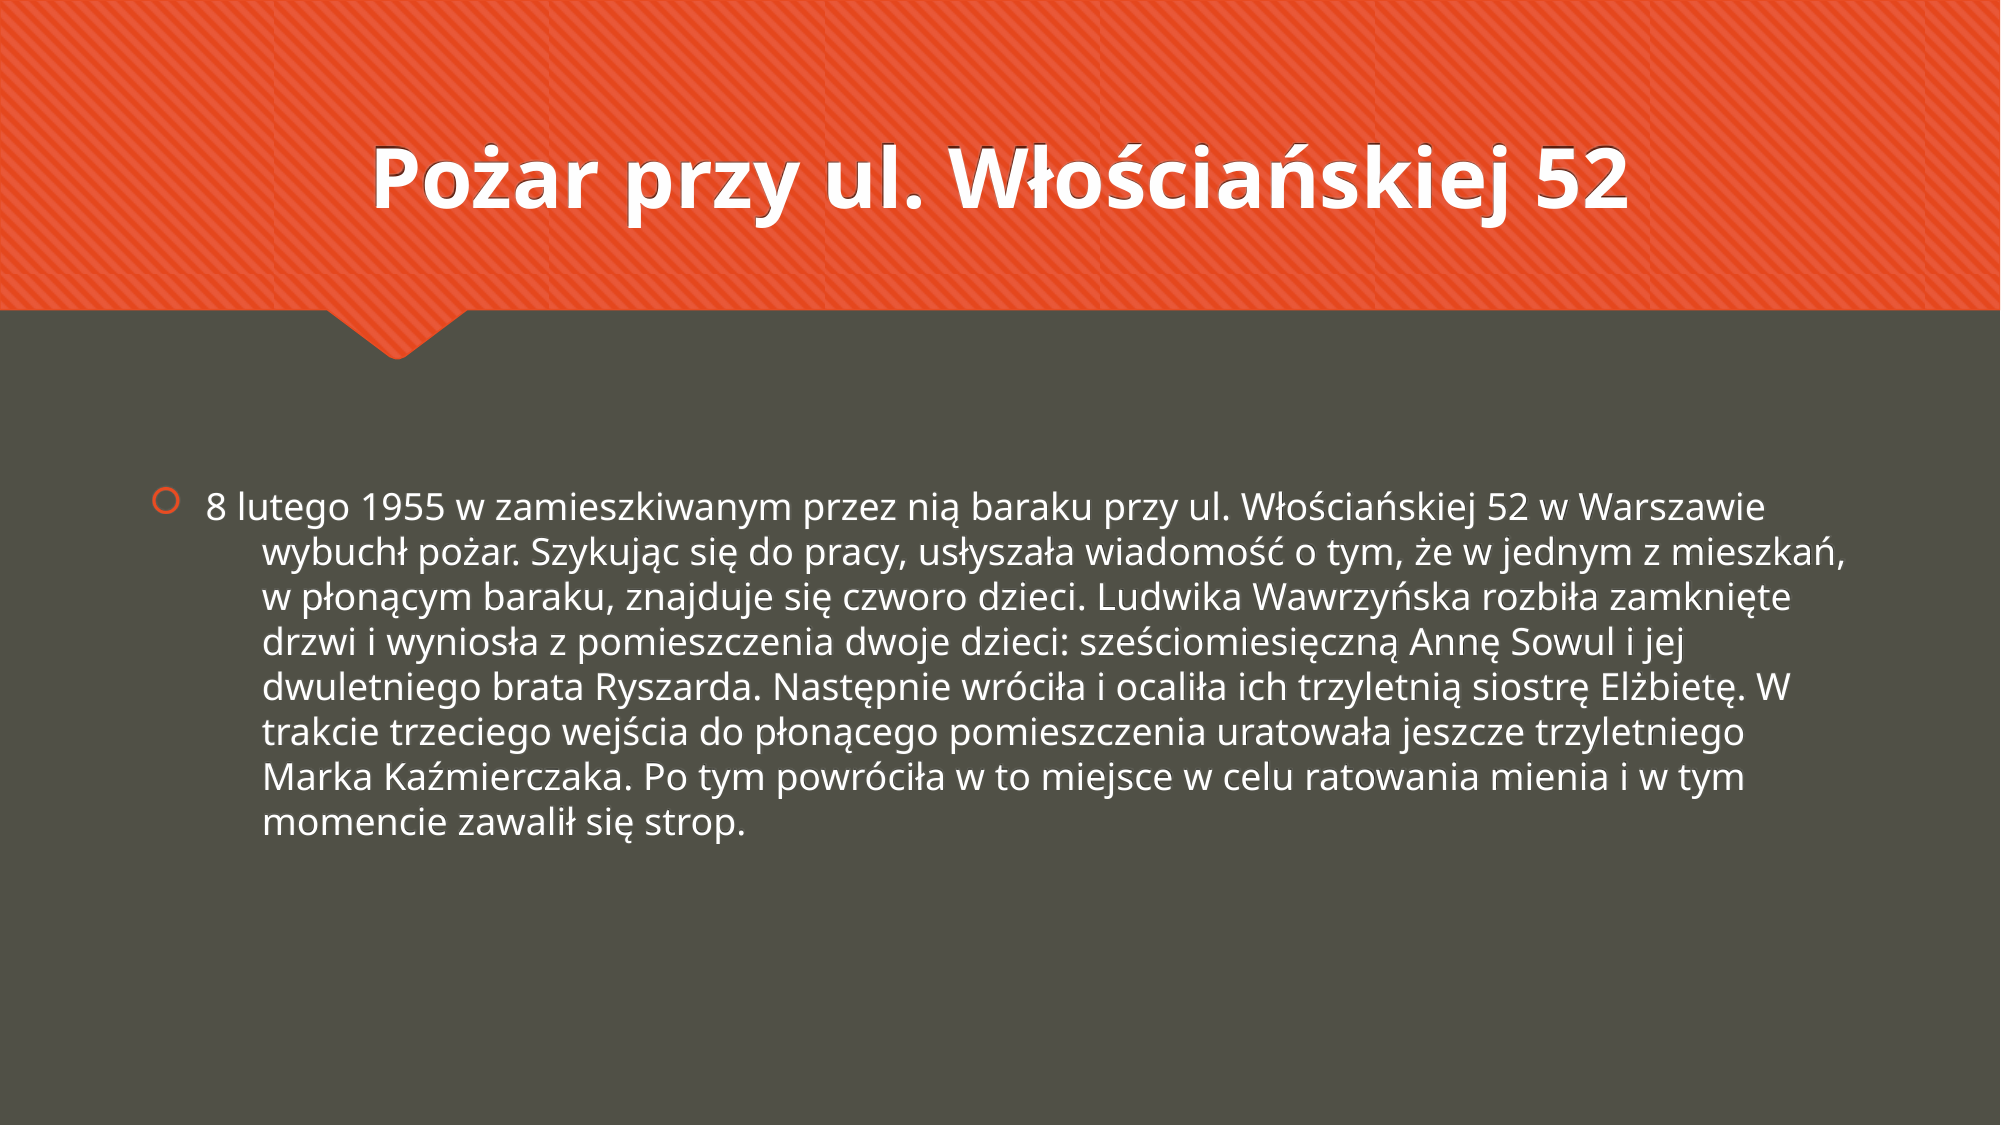

# Pożar przy ul. Włościańskiej 52
8 lutego 1955 w zamieszkiwanym przez nią baraku przy ul. Włościańskiej 52 w Warszawie wybuchł pożar. Szykując się do pracy, usłyszała wiadomość o tym, że w jednym z mieszkań, w płonącym baraku, znajduje się czworo dzieci. Ludwika Wawrzyńska rozbiła zamknięte drzwi i wyniosła z pomieszczenia dwoje dzieci: sześciomiesięczną Annę Sowul i jej dwuletniego brata Ryszarda. Następnie wróciła i ocaliła ich trzyletnią siostrę Elżbietę. W trakcie trzeciego wejścia do płonącego pomieszczenia uratowała jeszcze trzyletniego Marka Kaźmierczaka. Po tym powróciła w to miejsce w celu ratowania mienia i w tym momencie zawalił się strop.